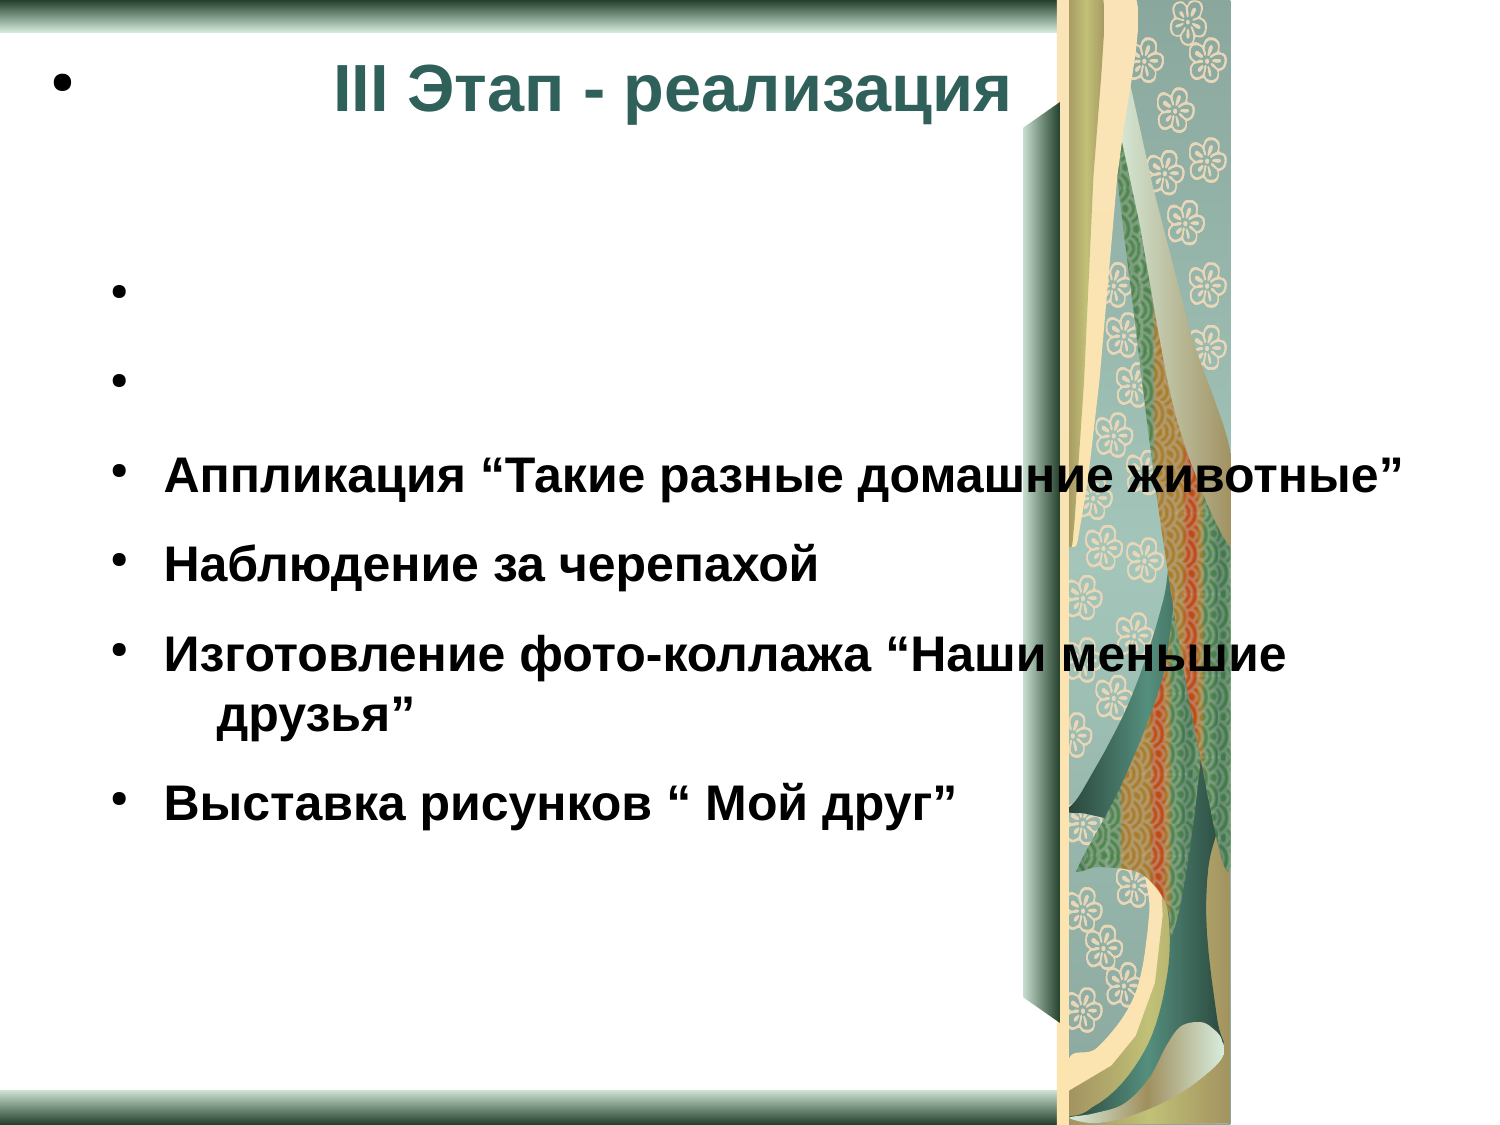

# III Этап - реализация
Аппликация “Такие разные домашние животные”
Наблюдение за черепахой
Изготовление фото-коллажа “Наши меньшие друзья”
Выставка рисунков “ Мой друг”